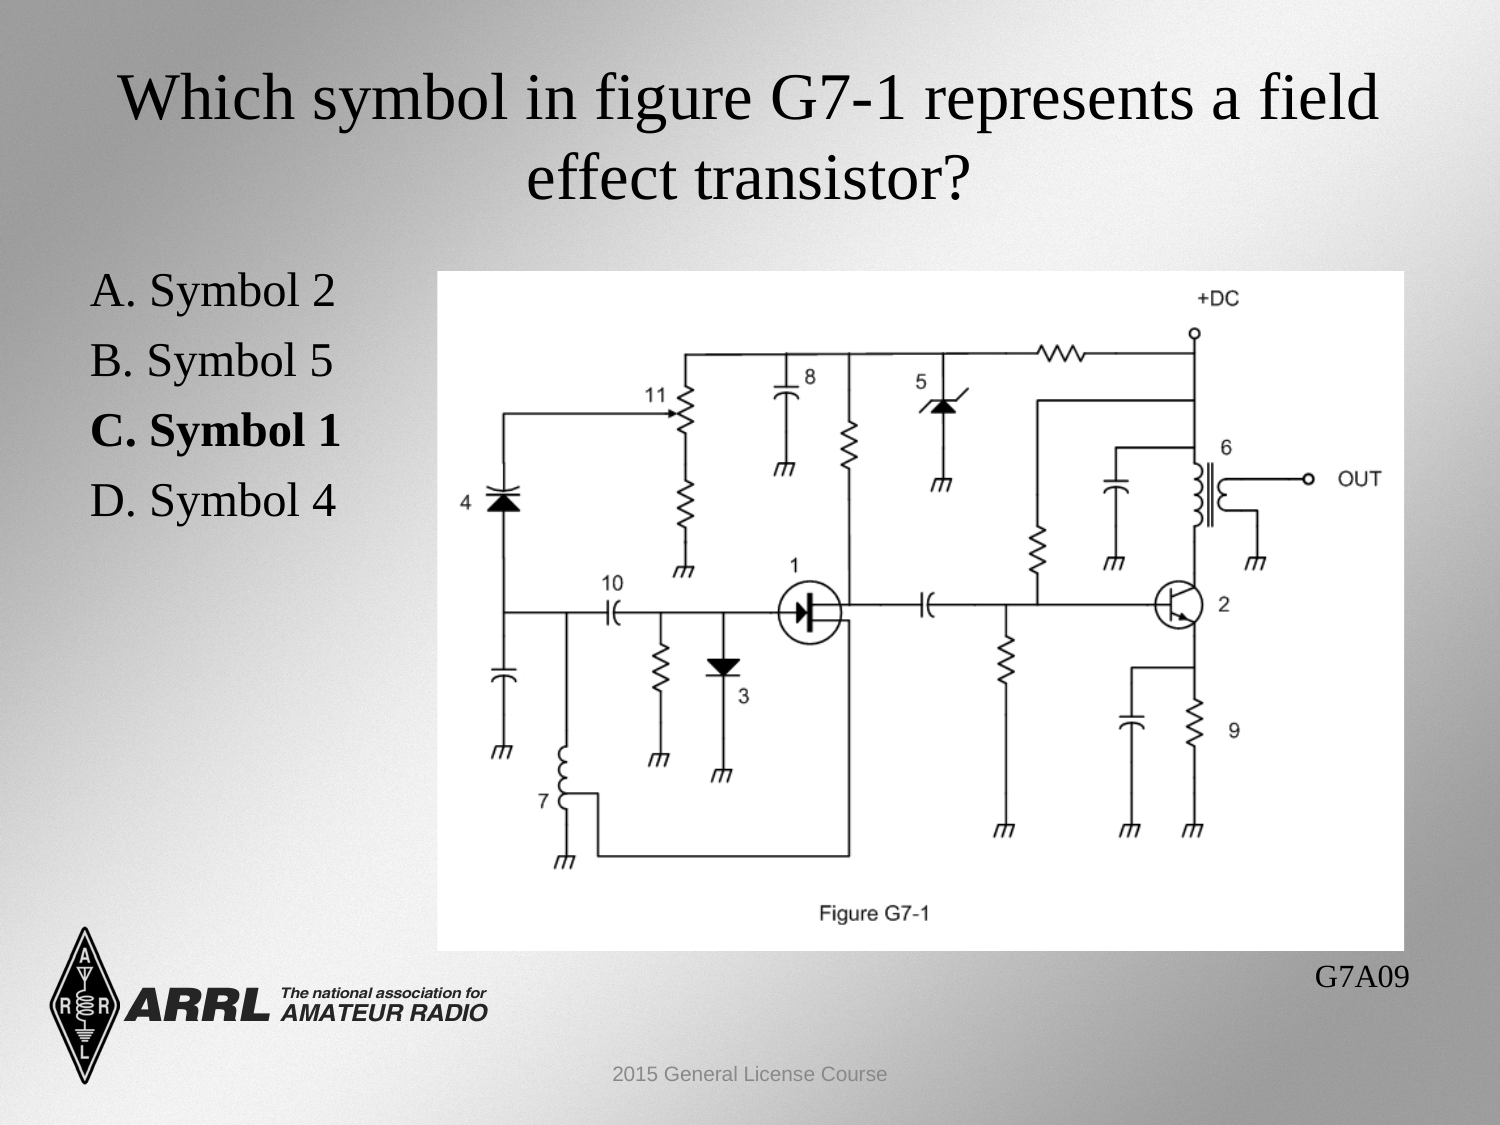

# Which symbol in figure G7-1 represents a field effect transistor?
A. Symbol 2
B. Symbol 5
C. Symbol 1
D. Symbol 4
 G7A09
2015 General License Course